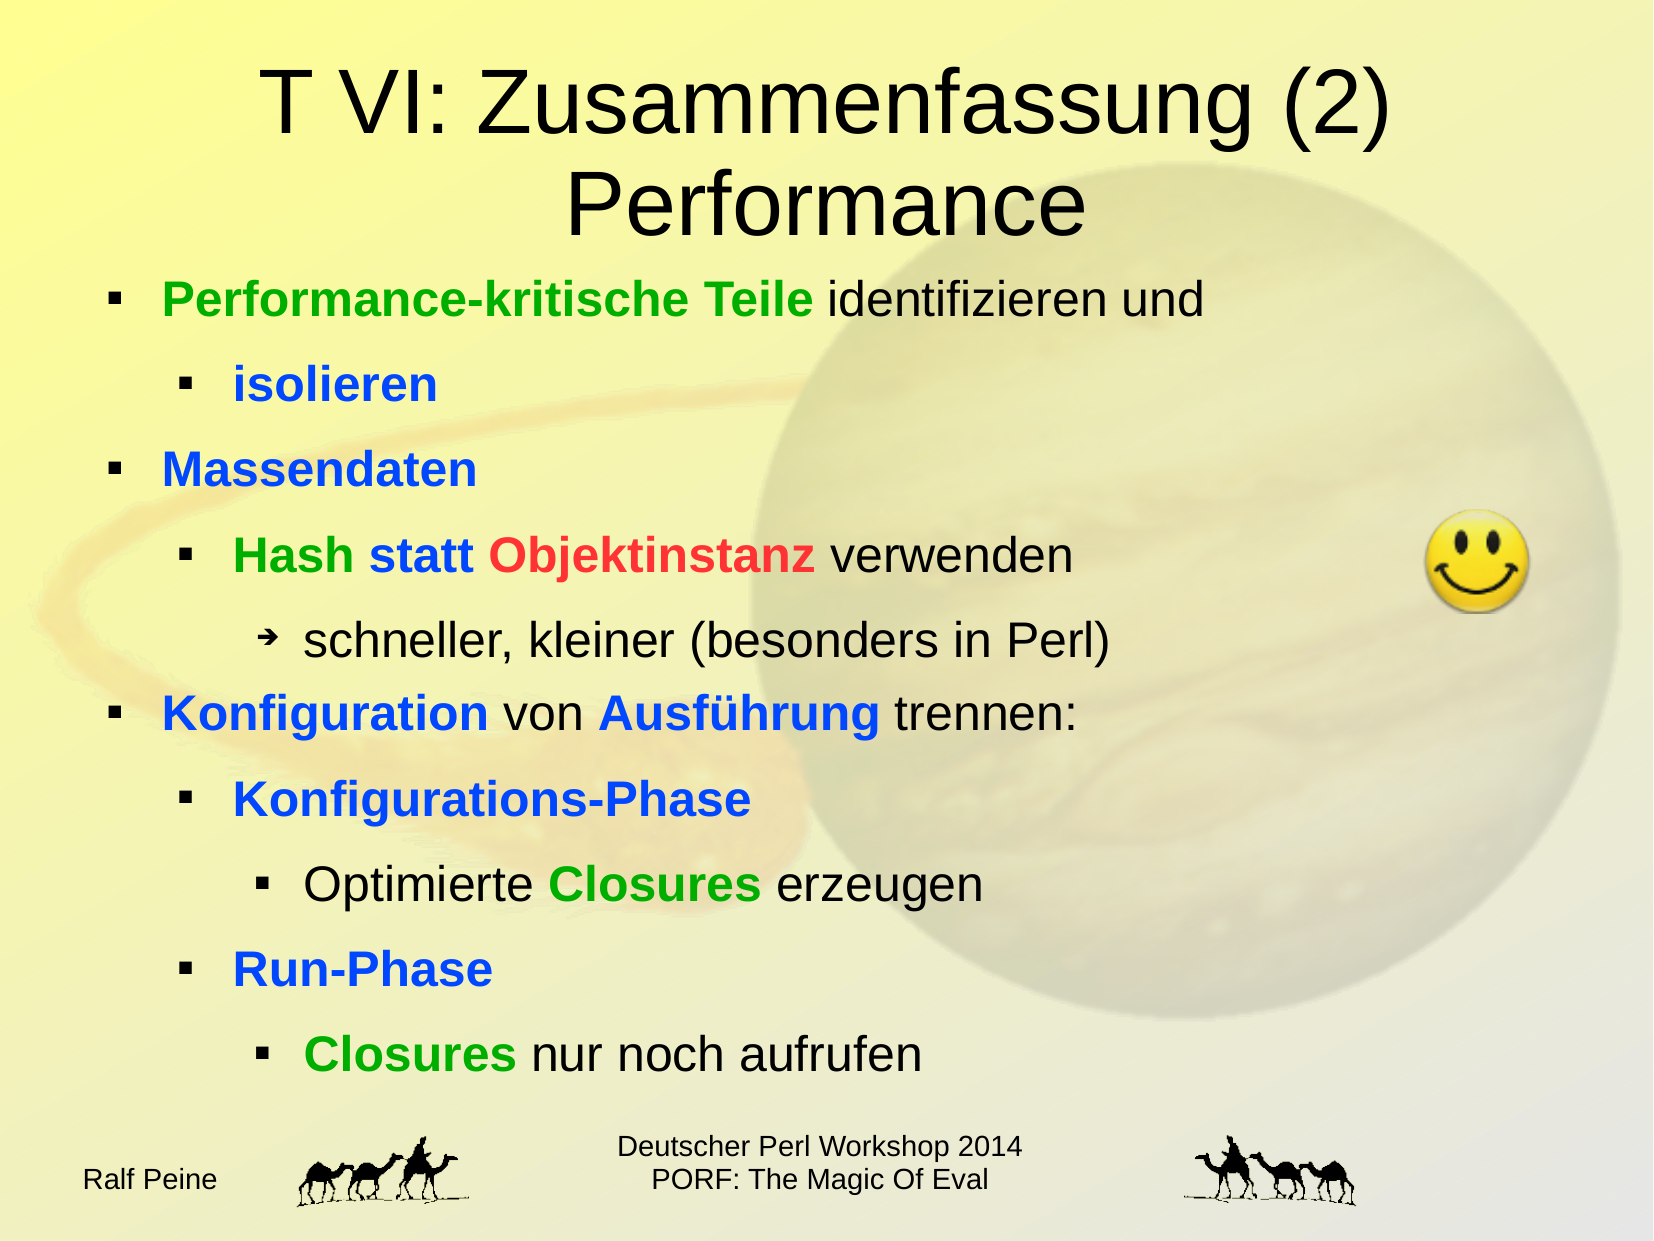

# T VI: Zusammenfassung (2) Performance
Performance-kritische Teile identifizieren und
isolieren
Massendaten
Hash statt Objektinstanz verwenden
schneller, kleiner (besonders in Perl)
Konfiguration von Ausführung trennen:
Konfigurations-Phase
Optimierte Closures erzeugen
Run-Phase
Closures nur noch aufrufen